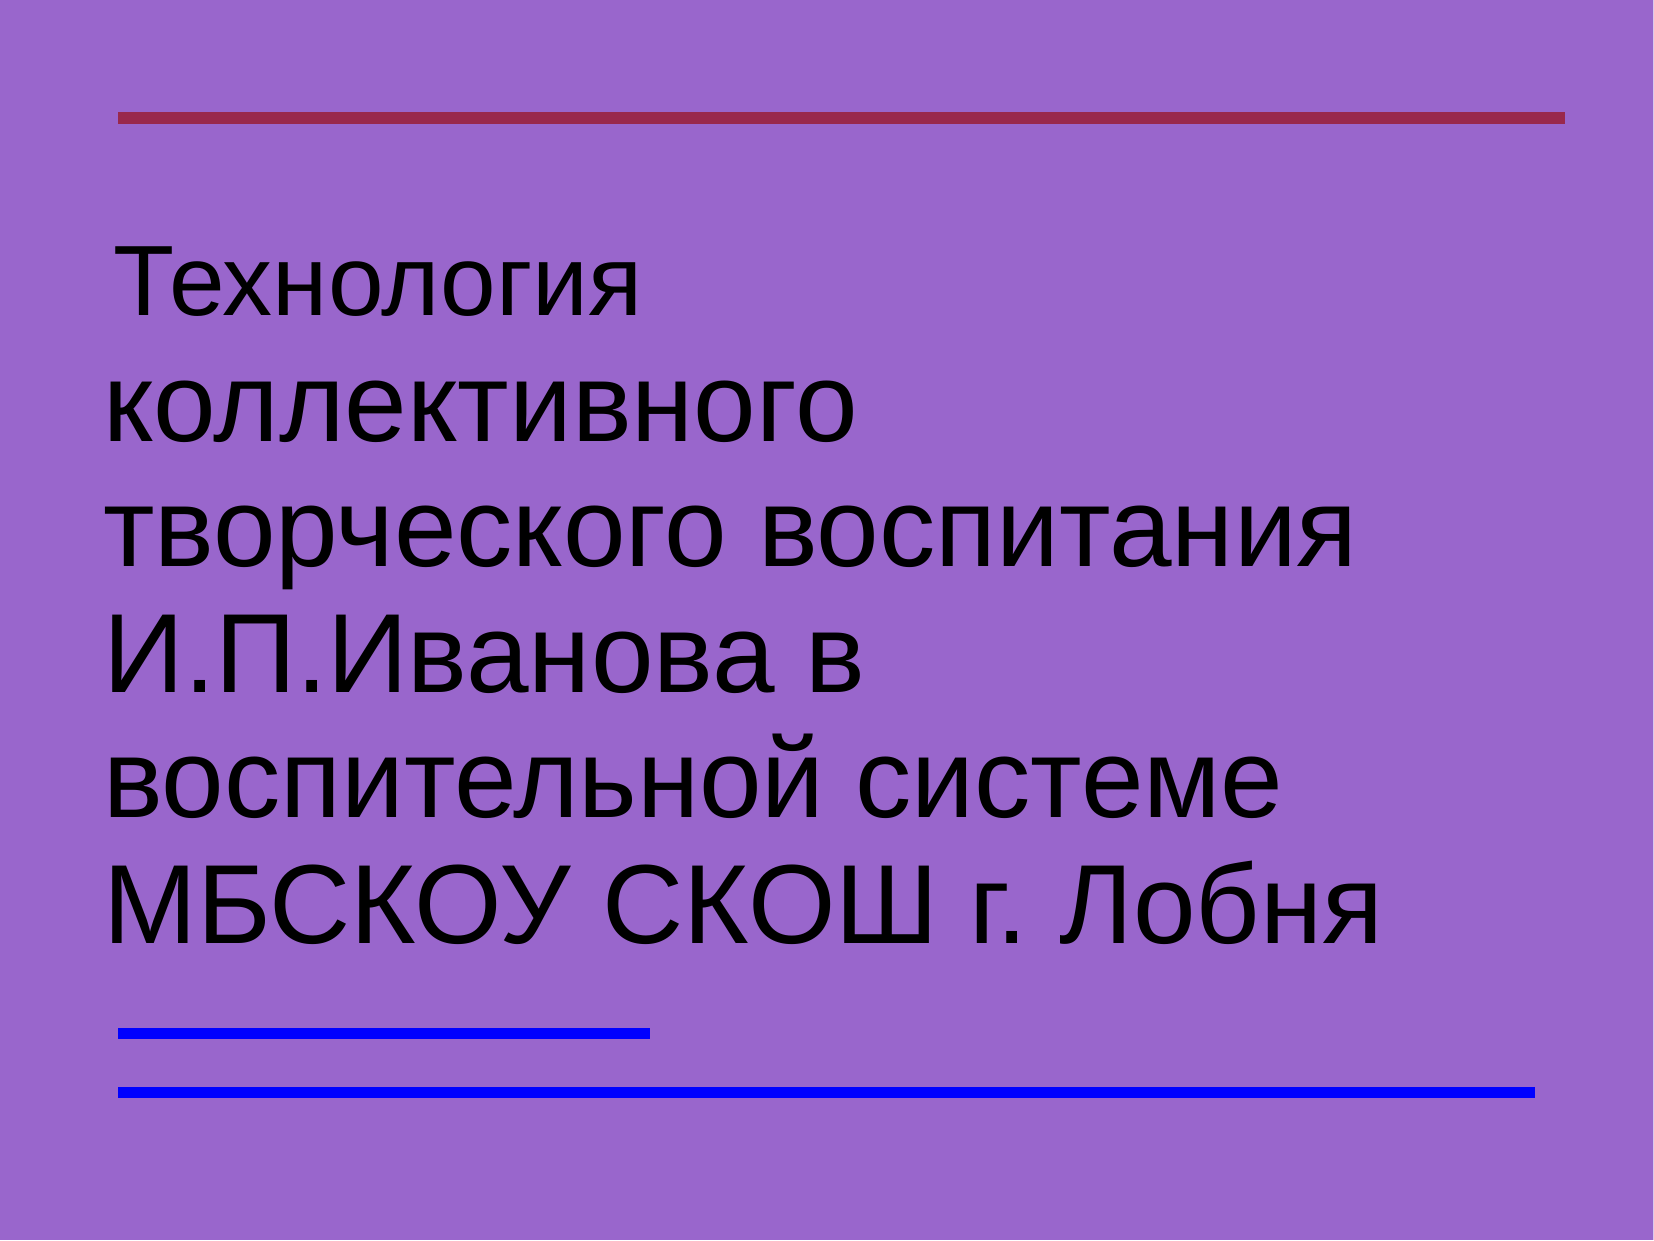

Технология коллективного творческого воспитания И.П.Иванова в воспительной системе МБСКОУ СКОШ г. Лобня